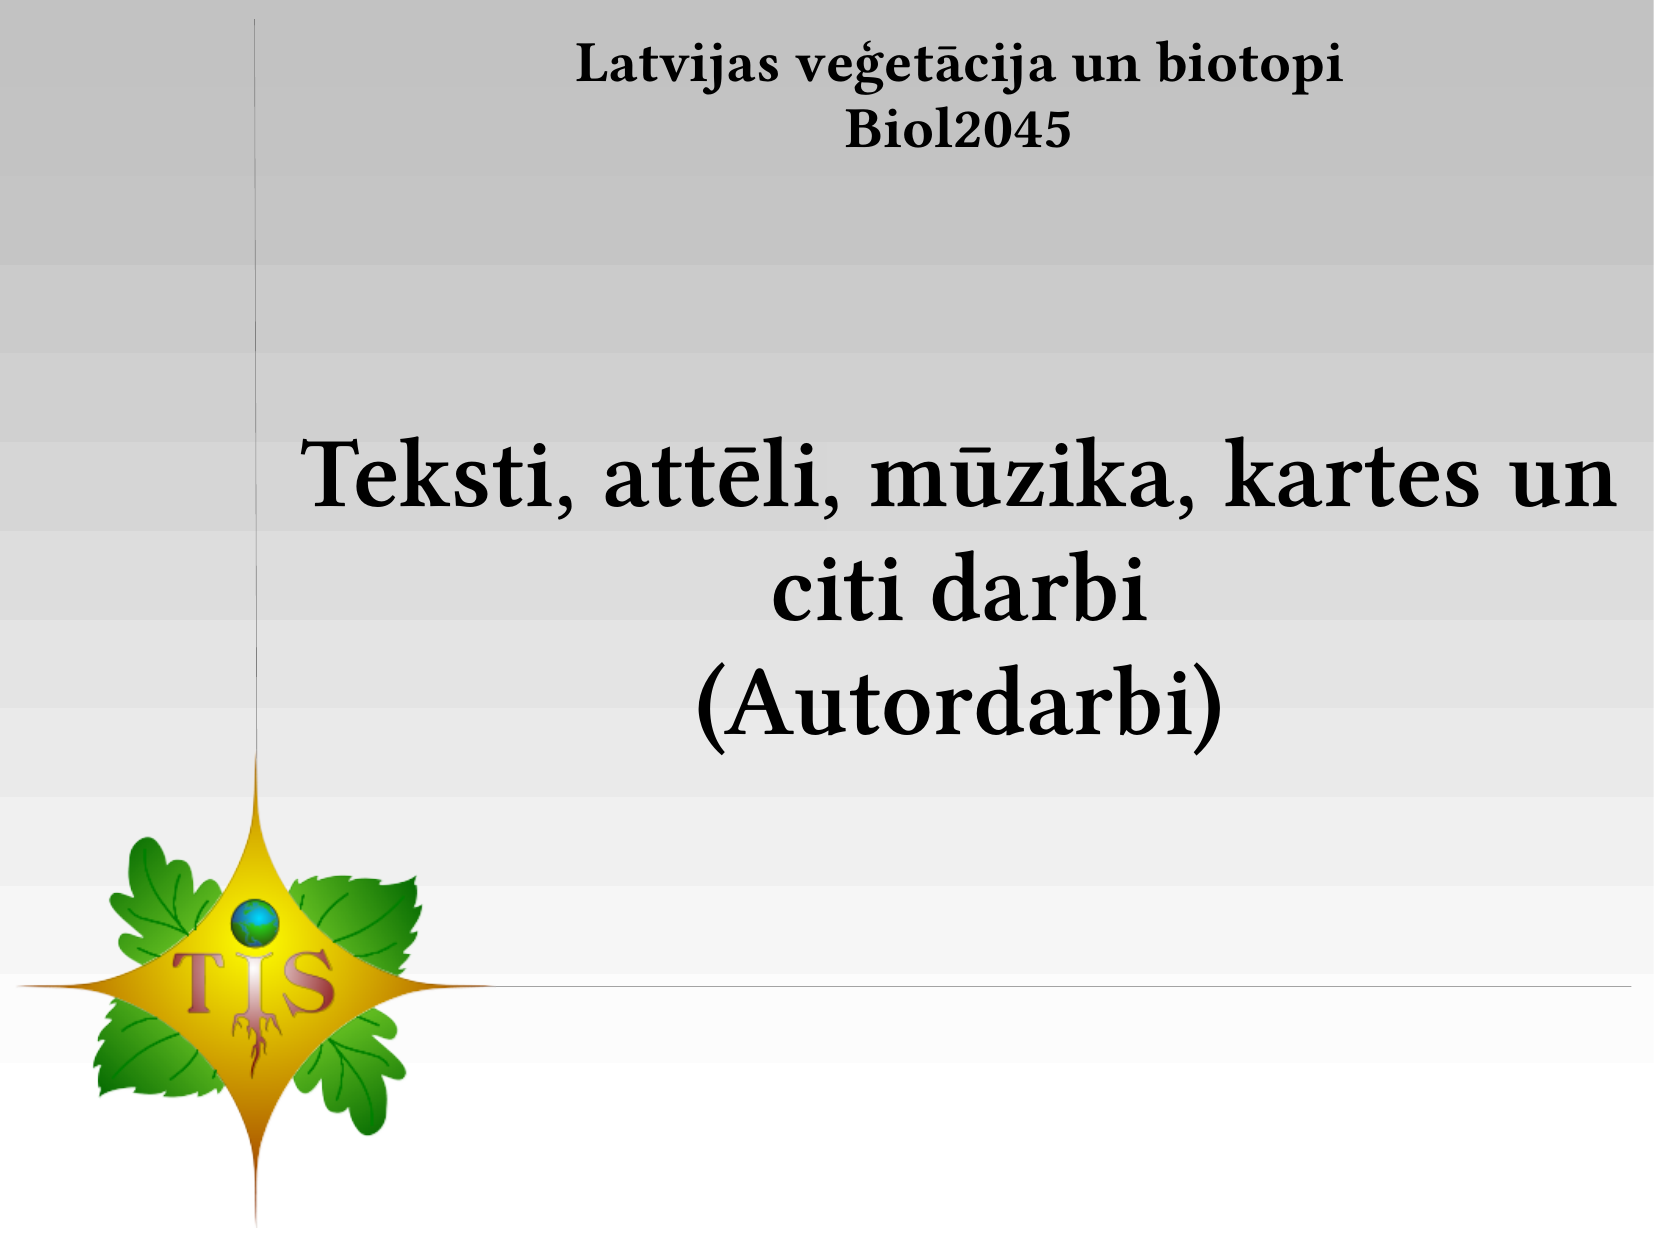

# Teksti, attēli, mūzika, kartes un citi darbi (Autordarbi)